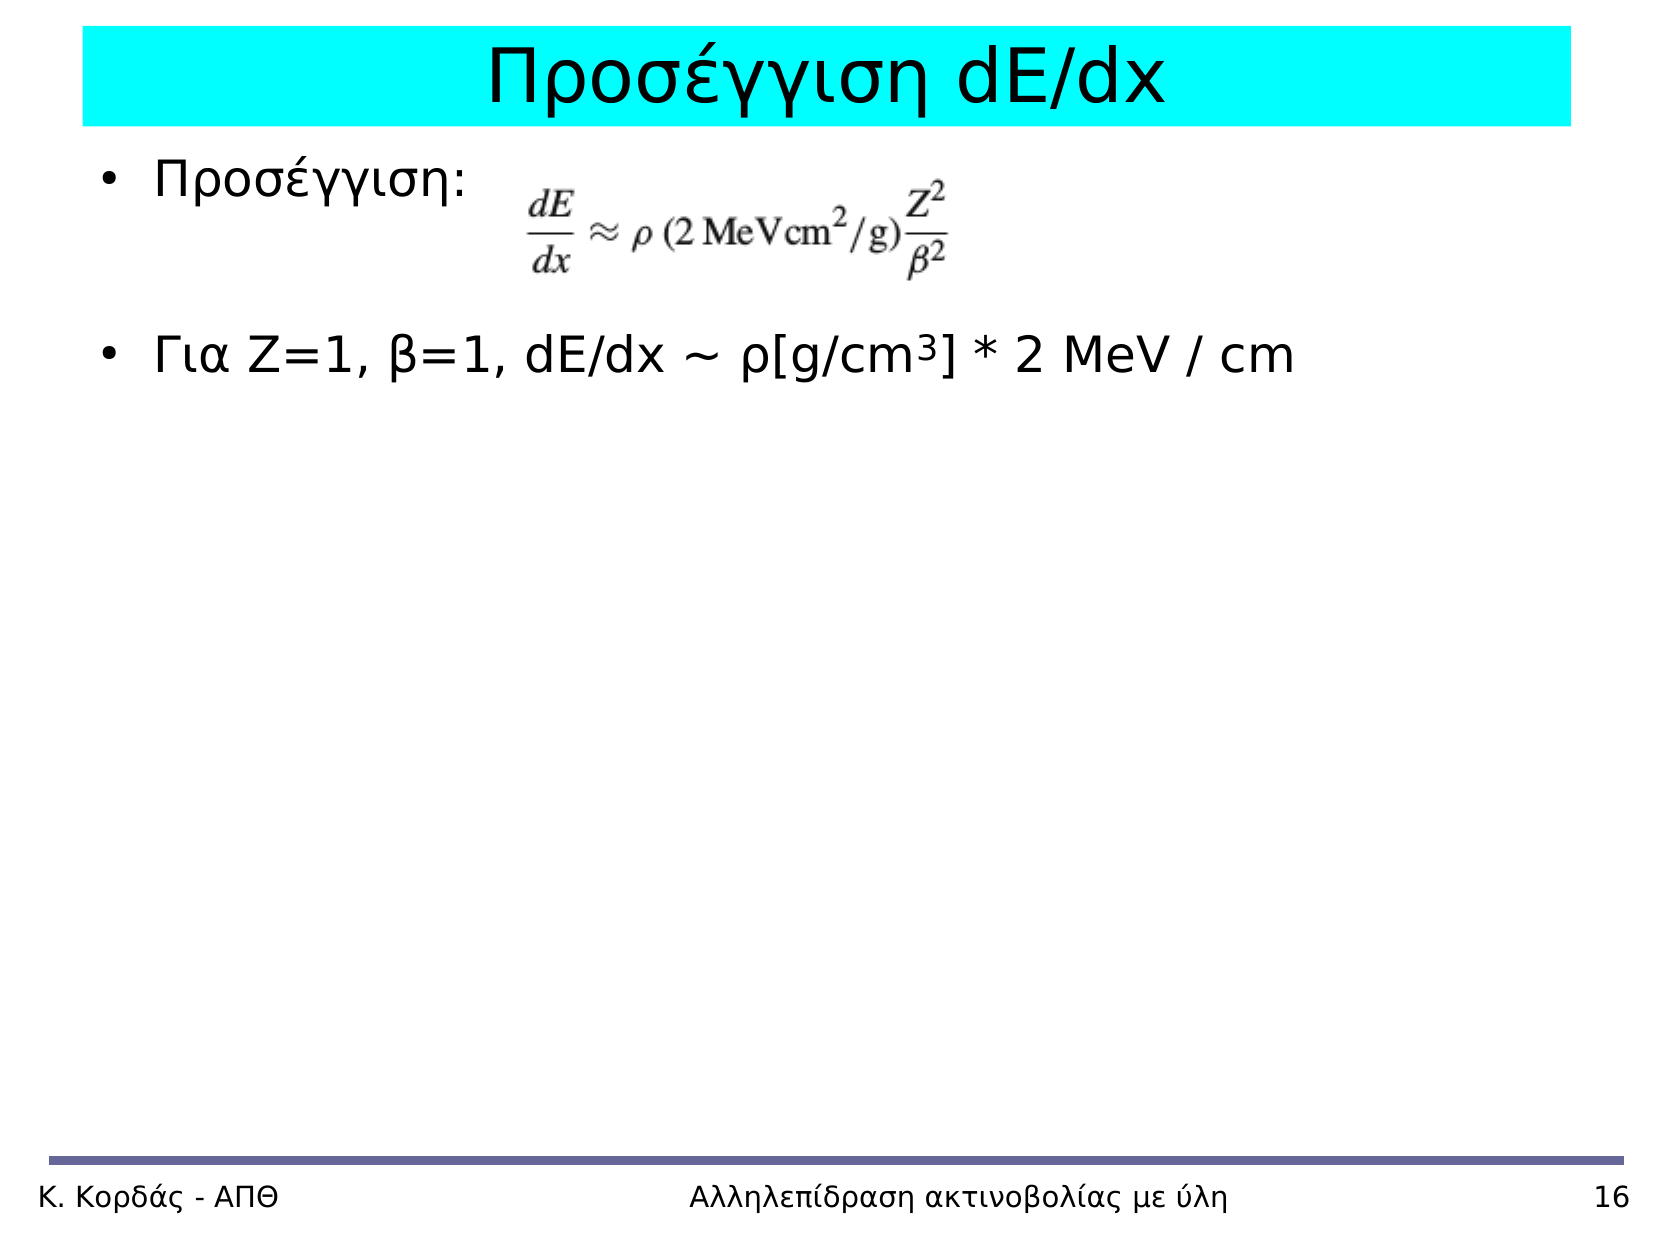

# Προσέγγιση dE/dx
Προσέγγιση:
Για Ζ=1, β=1, dE/dx ~ ρ[g/cm3] * 2 MeV / cm
Κ. Κορδάς - ΑΠΘ
Αλληλεπίδραση ακτινοβολίας με ύλη
16